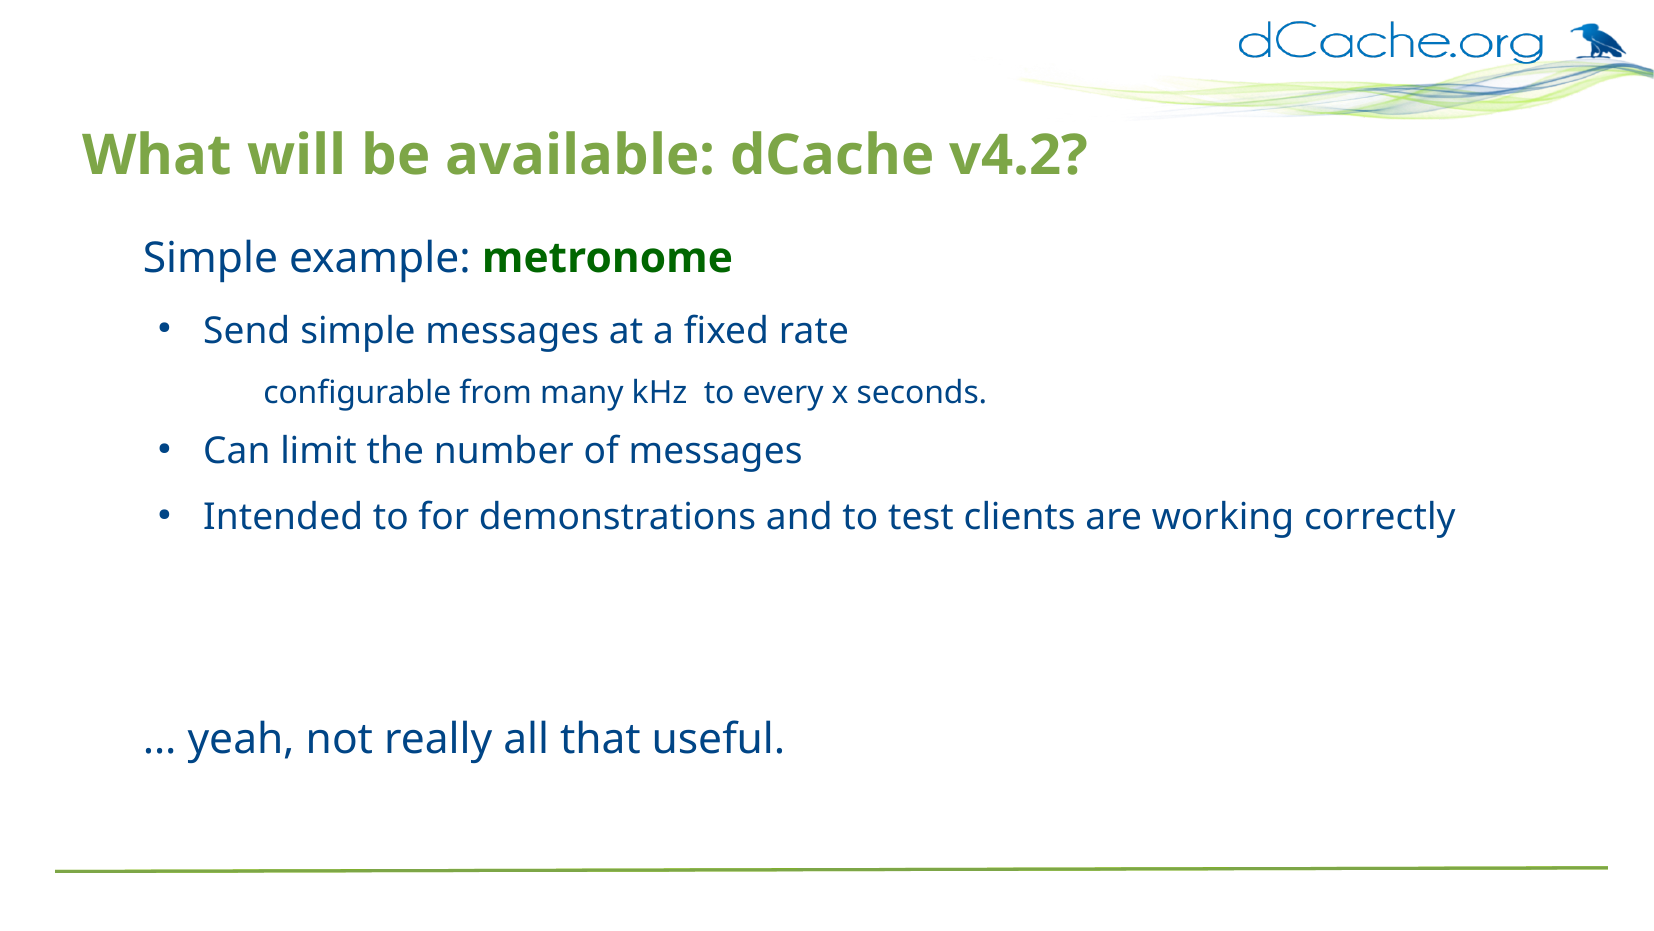

# What will be available: dCache v4.2?
Simple example: metronome
Send simple messages at a fixed rate
configurable from many kHz to every x seconds.
Can limit the number of messages
Intended to for demonstrations and to test clients are working correctly
… yeah, not really all that useful.